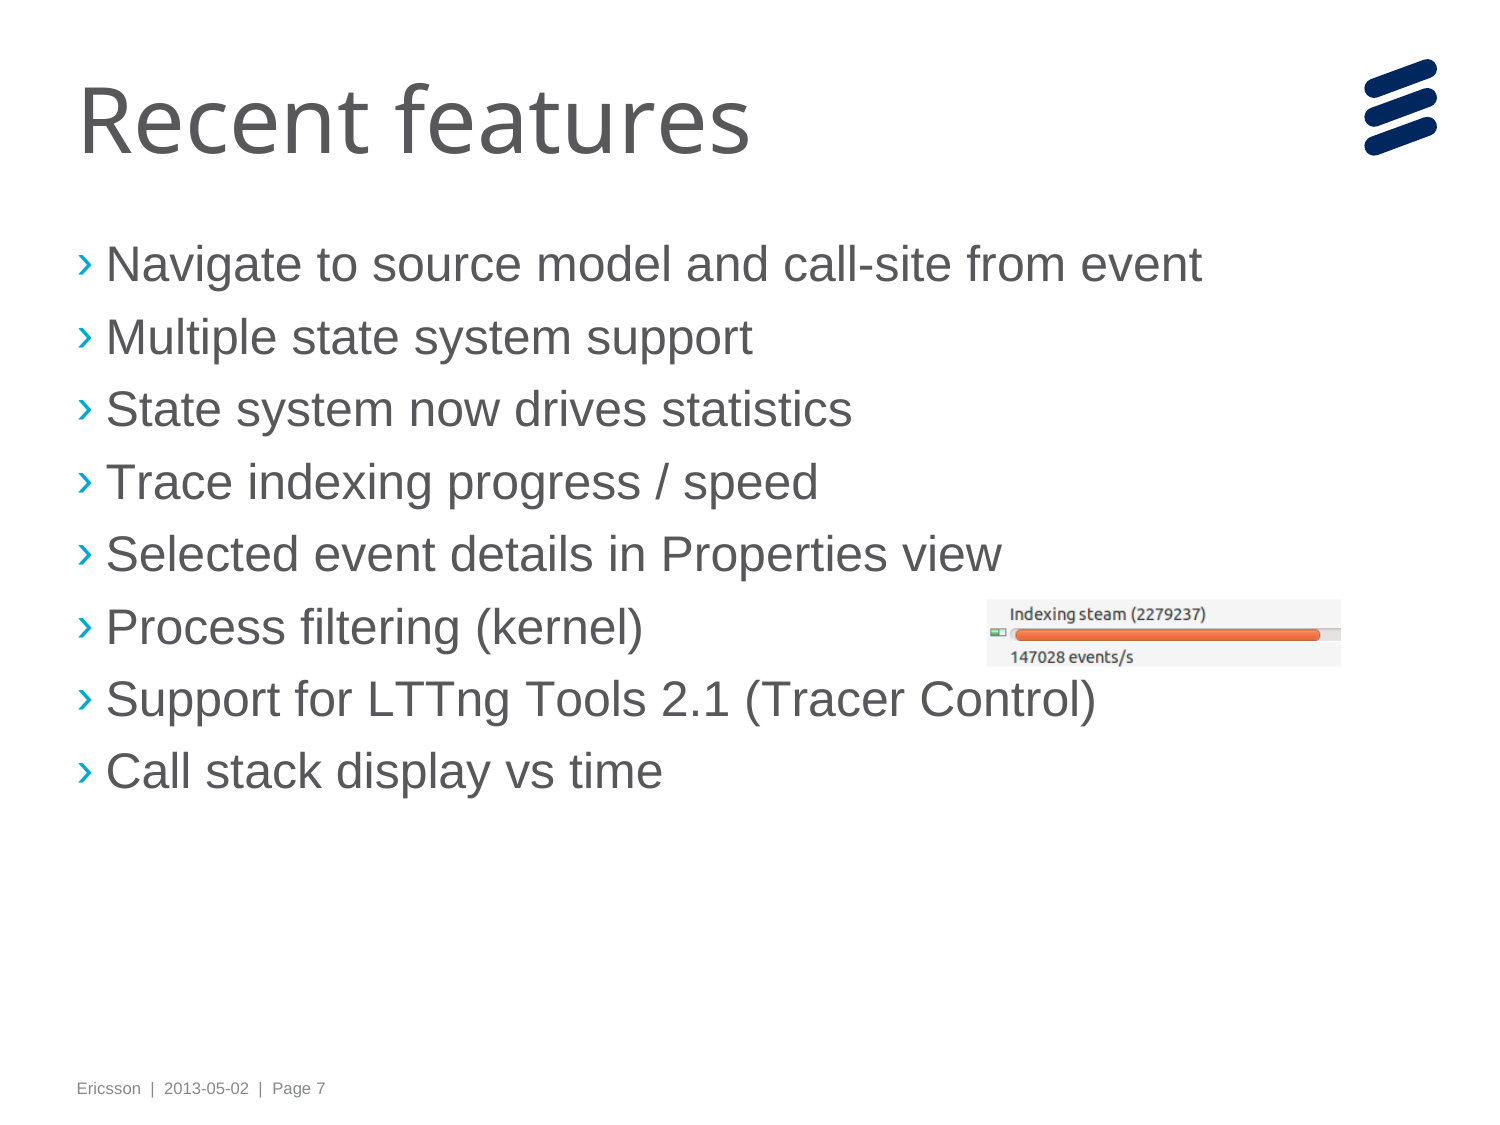

# Recent features
Navigate to source model and call-site from event
Multiple state system support
State system now drives statistics
Trace indexing progress / speed
Selected event details in Properties view
Process filtering (kernel)
Support for LTTng Tools 2.1 (Tracer Control)
Call stack display vs time